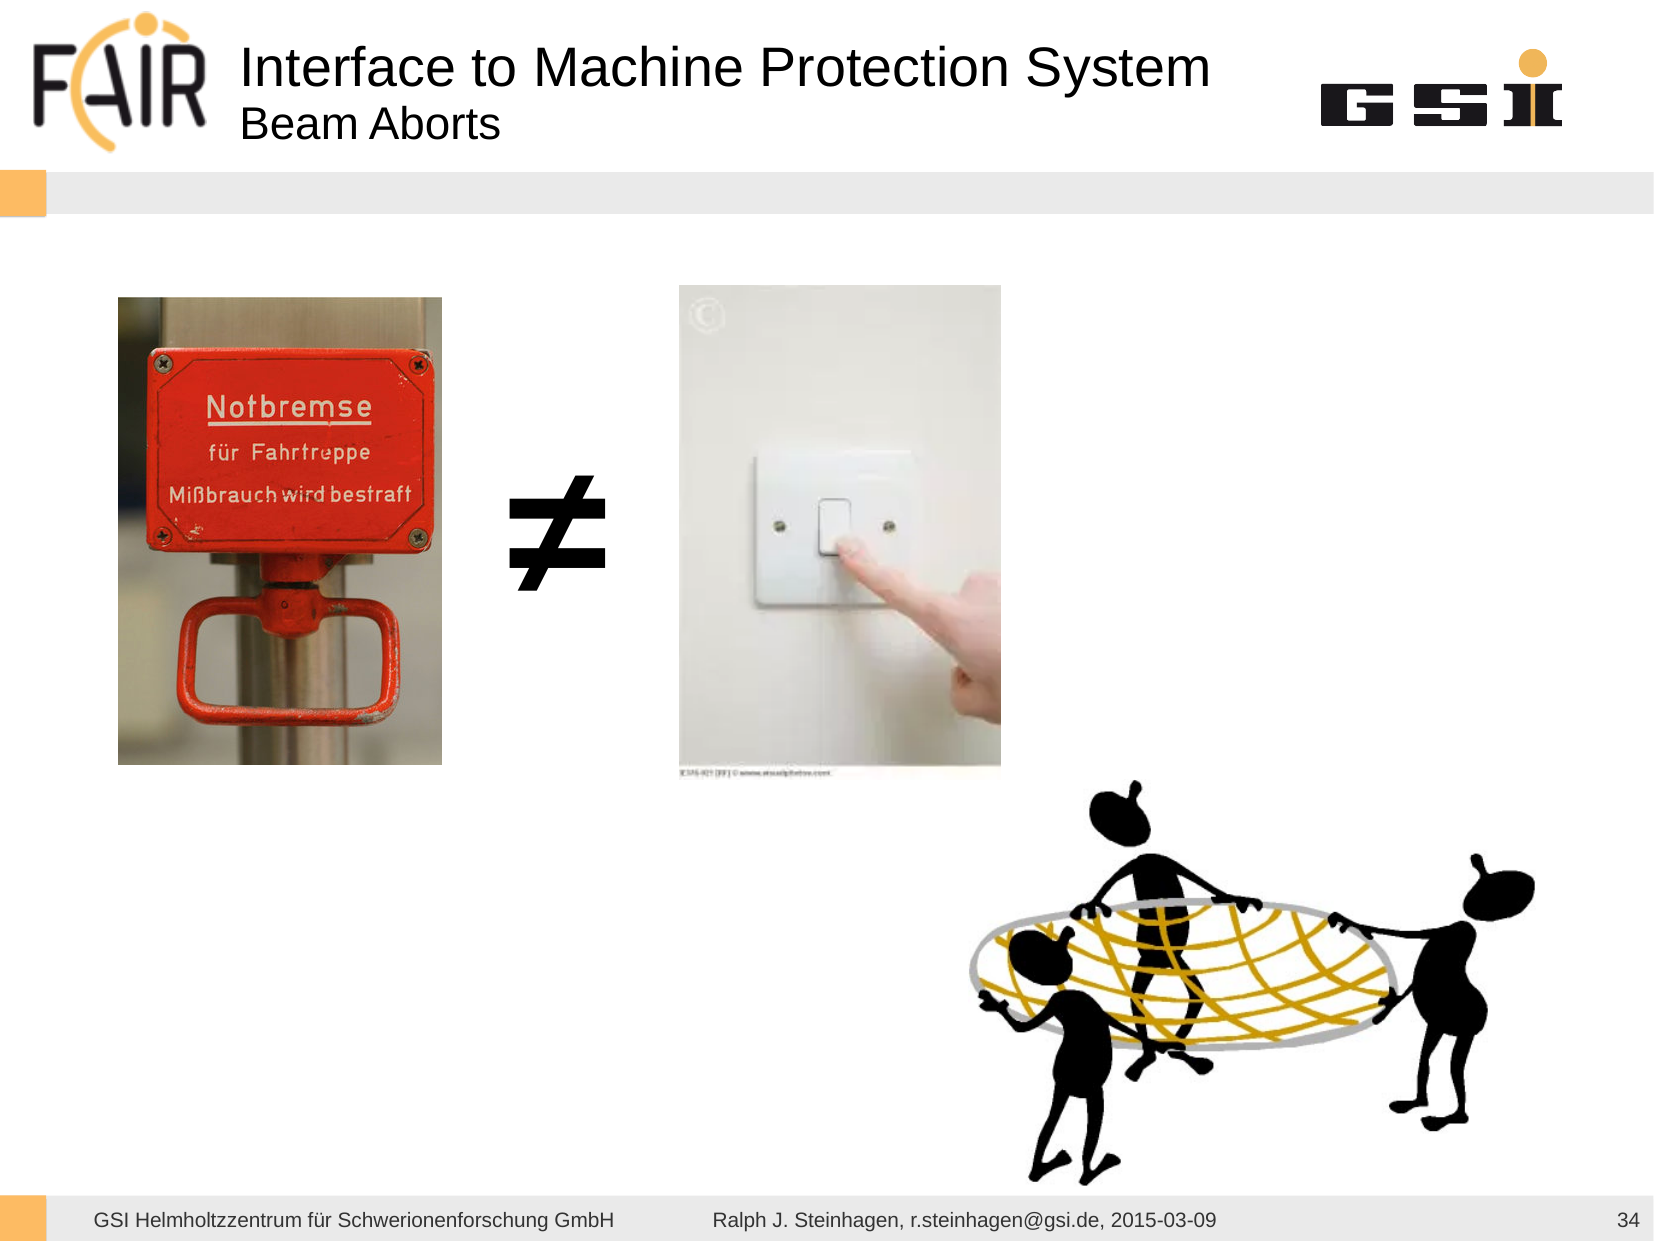

# Interface to Machine Protection System Beam Aborts
≠